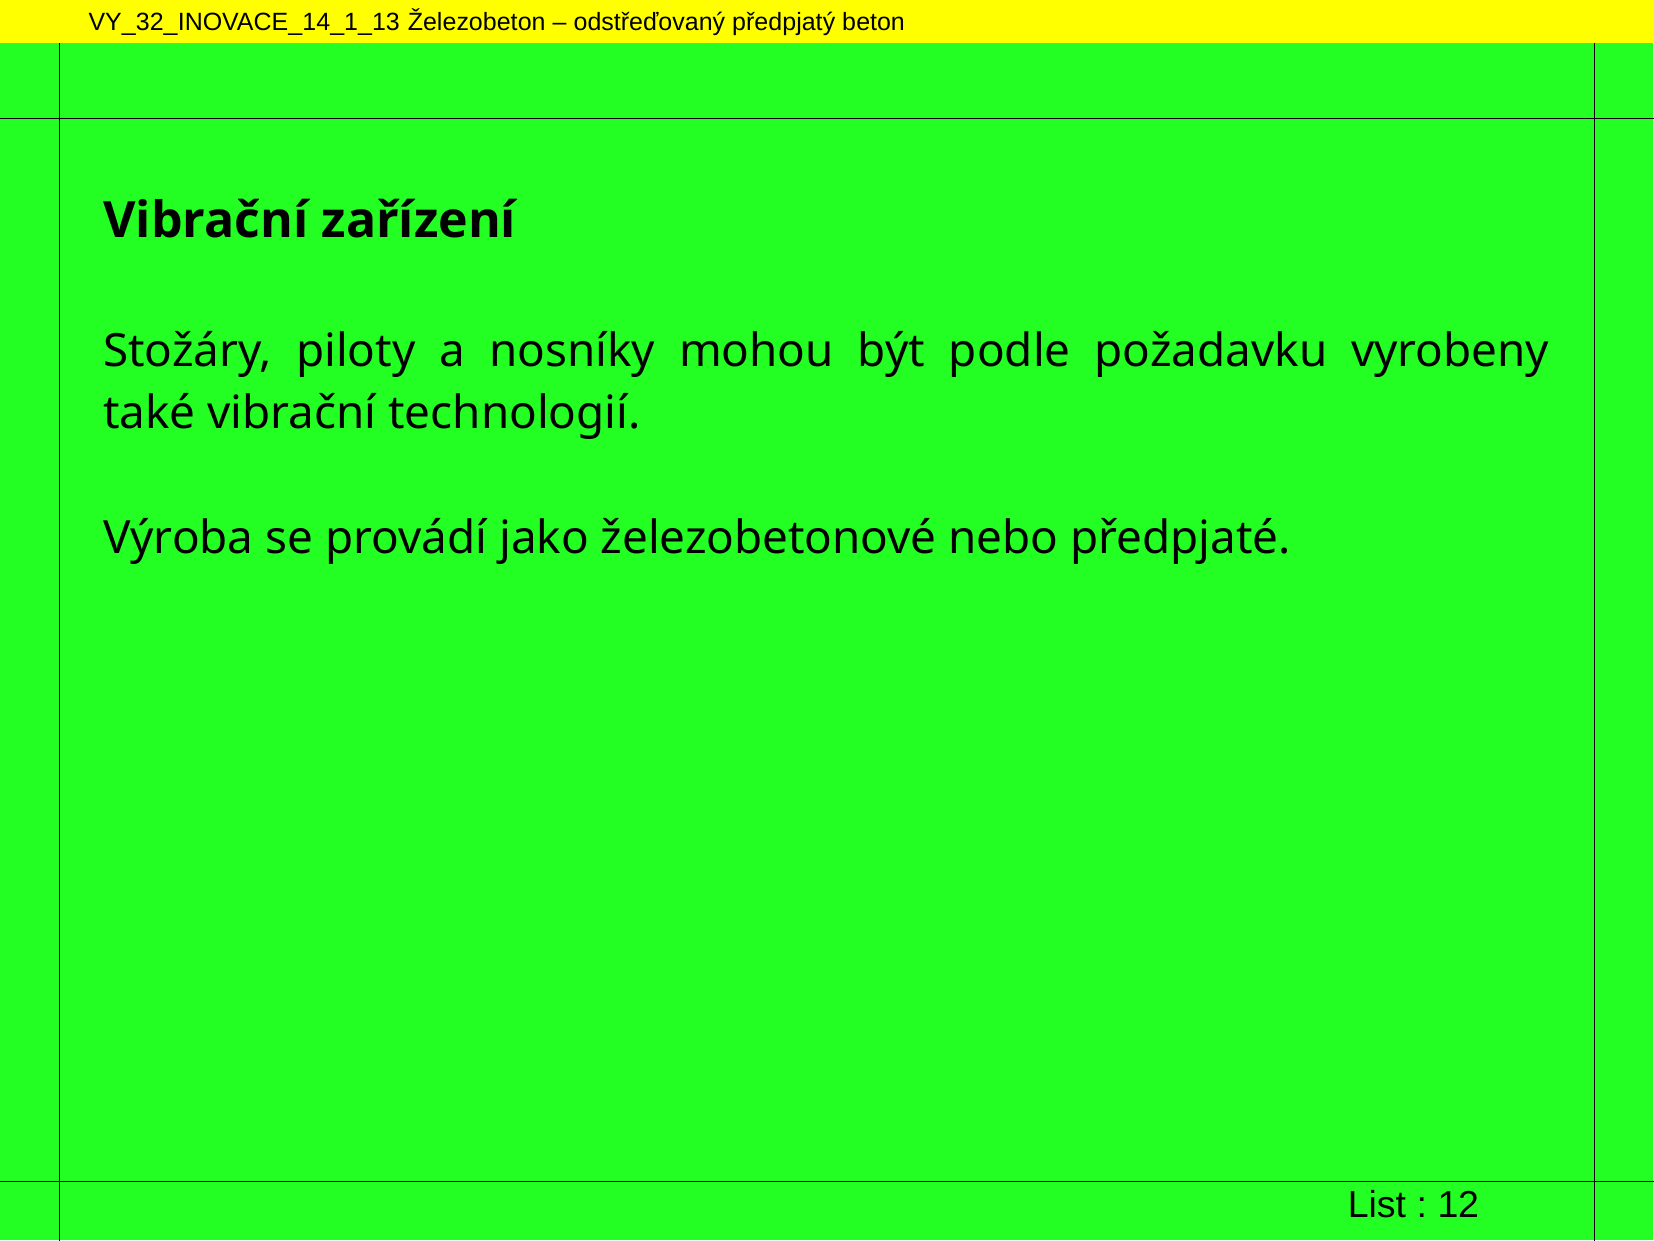

VY_32_INOVACE_14_1_13 Železobeton – odstřeďovaný předpjatý beton
Vibrační zařízení
Stožáry, piloty a nosníky mohou být podle požadavku vyrobeny také vibrační technologií.
Výroba se provádí jako železobetonové nebo předpjaté.
List :